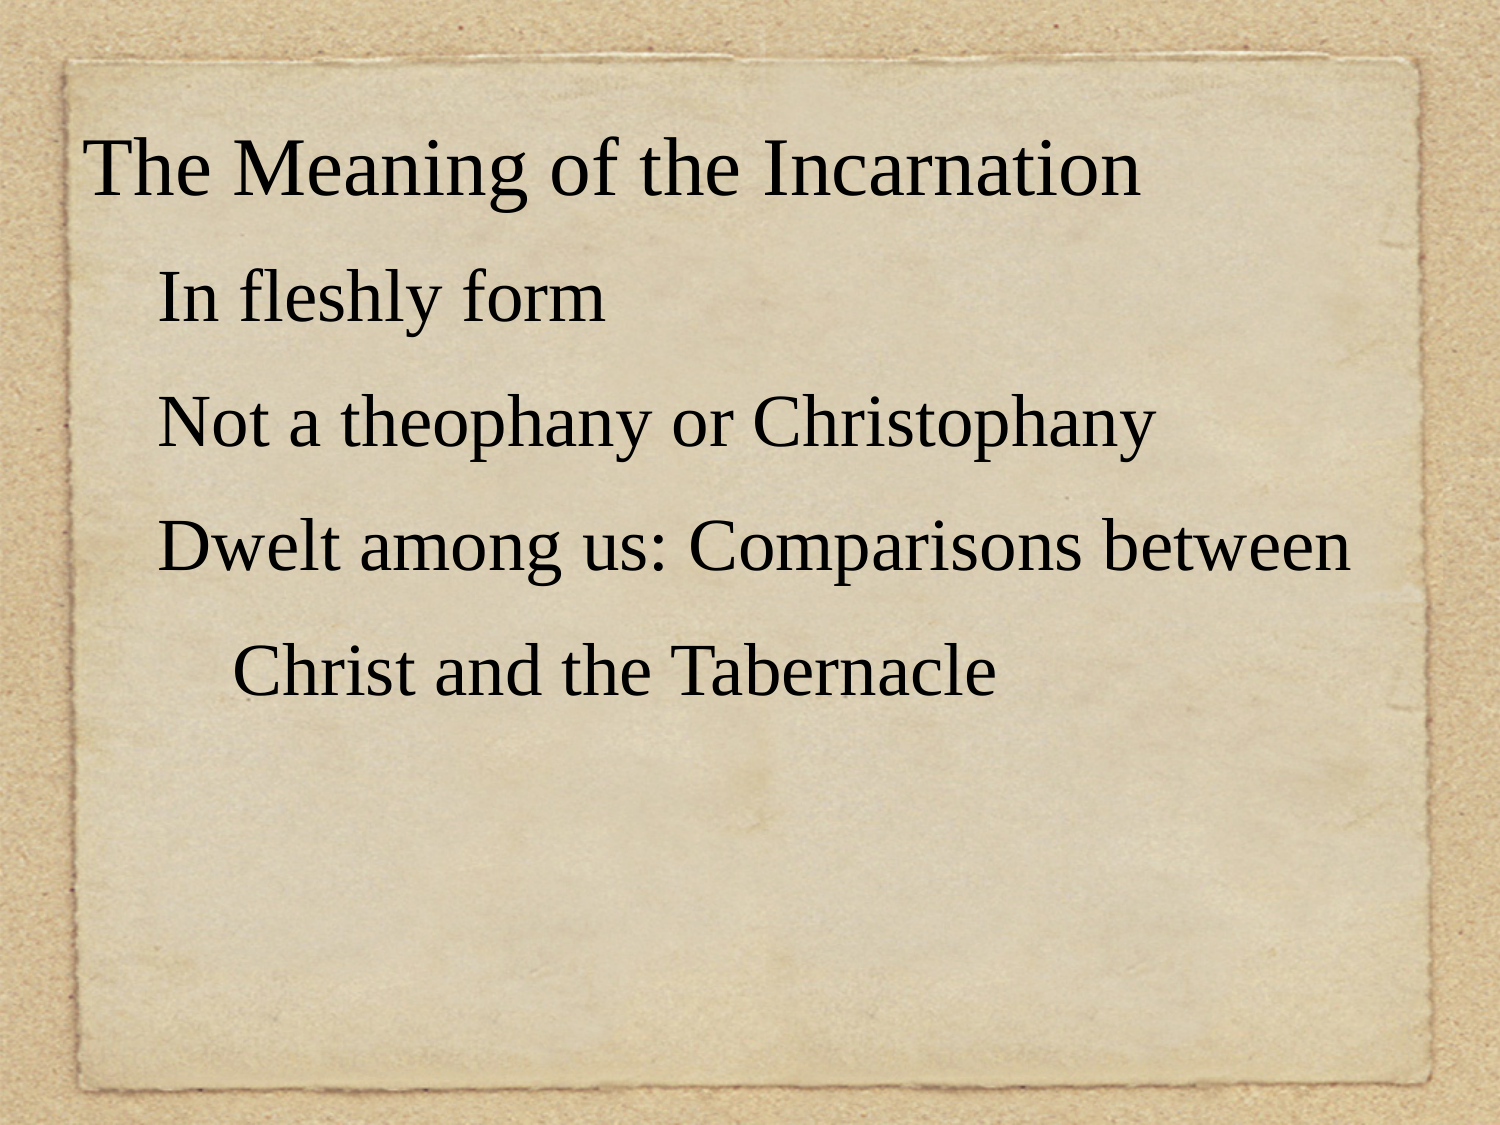

The Meaning of the Incarnation
	In fleshly form
	Not a theophany or Christophany
	Dwelt among us: Comparisons between 		Christ and the Tabernacle